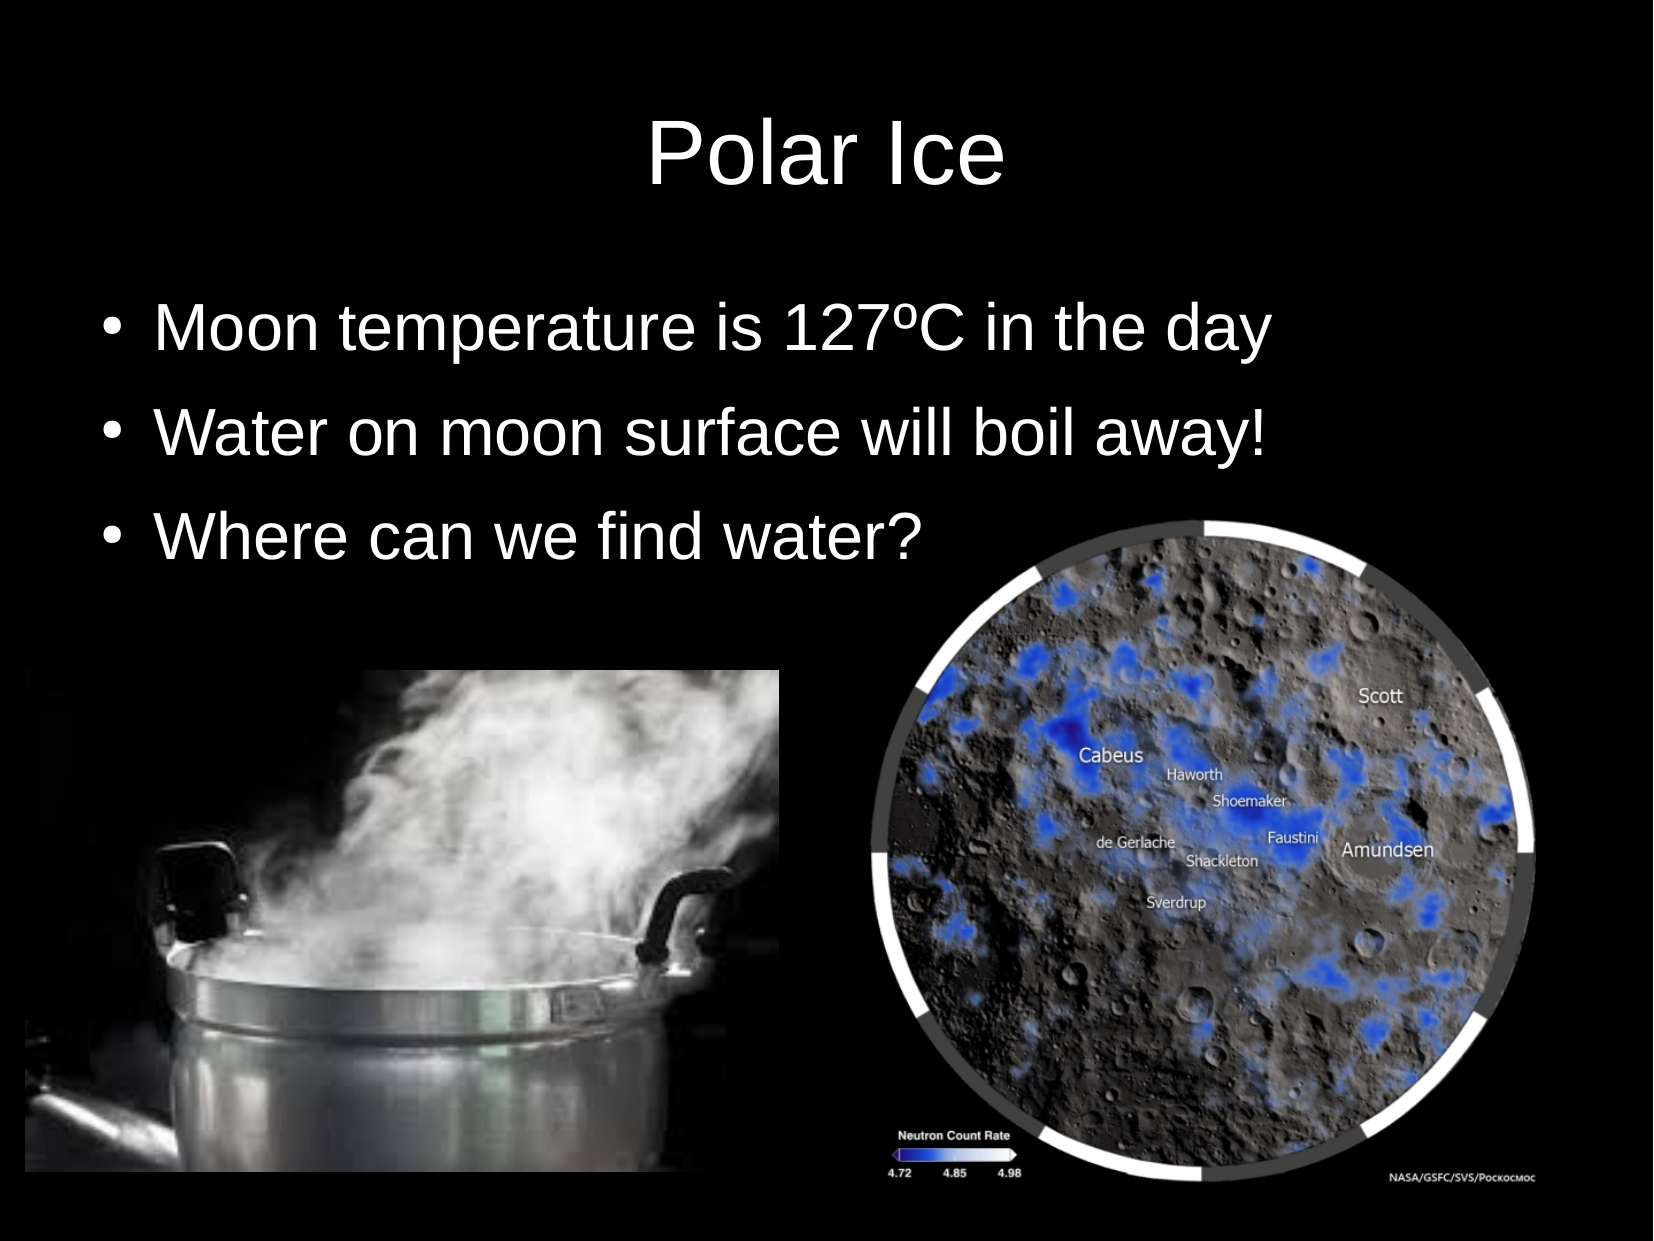

# Polar Ice
Moon temperature is 127ºC in the day
Water on moon surface will boil away!
Where can we find water?